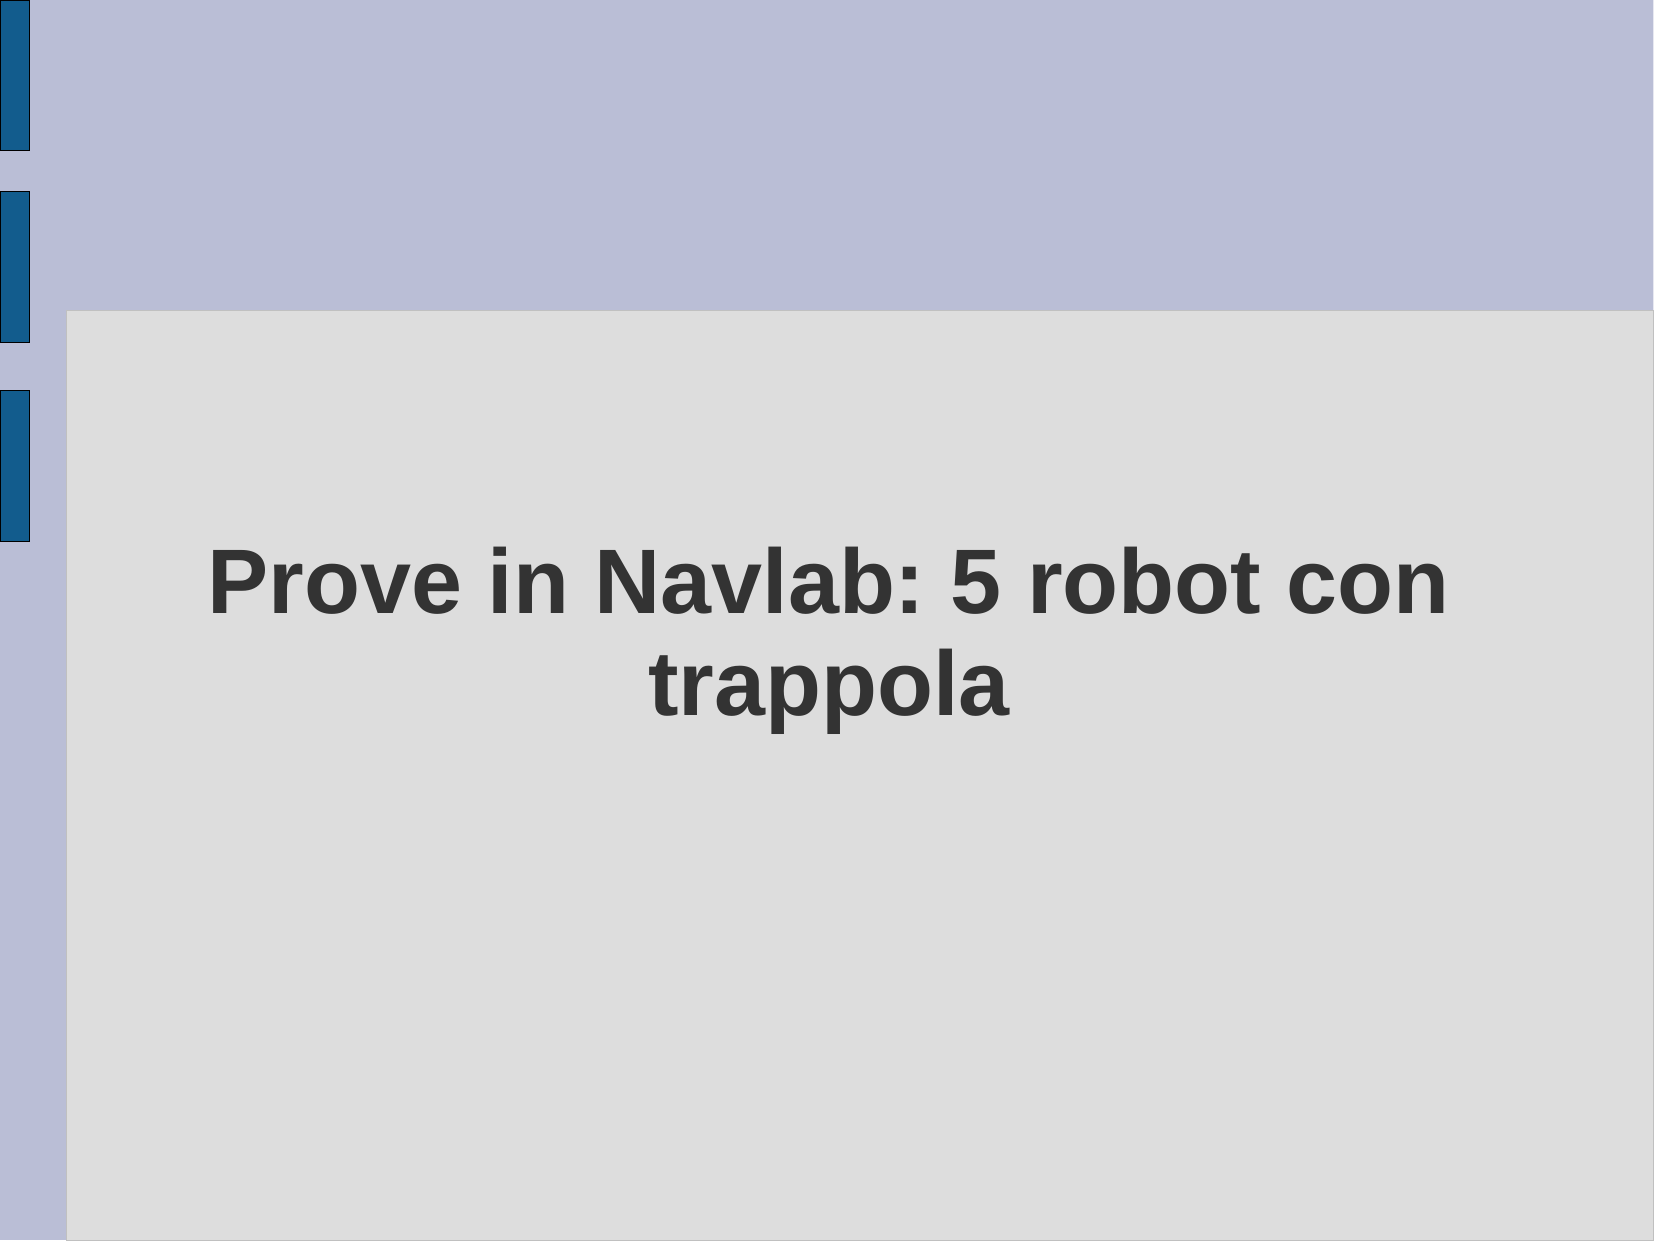

# Prove in Navlab: 5 robot con trappola